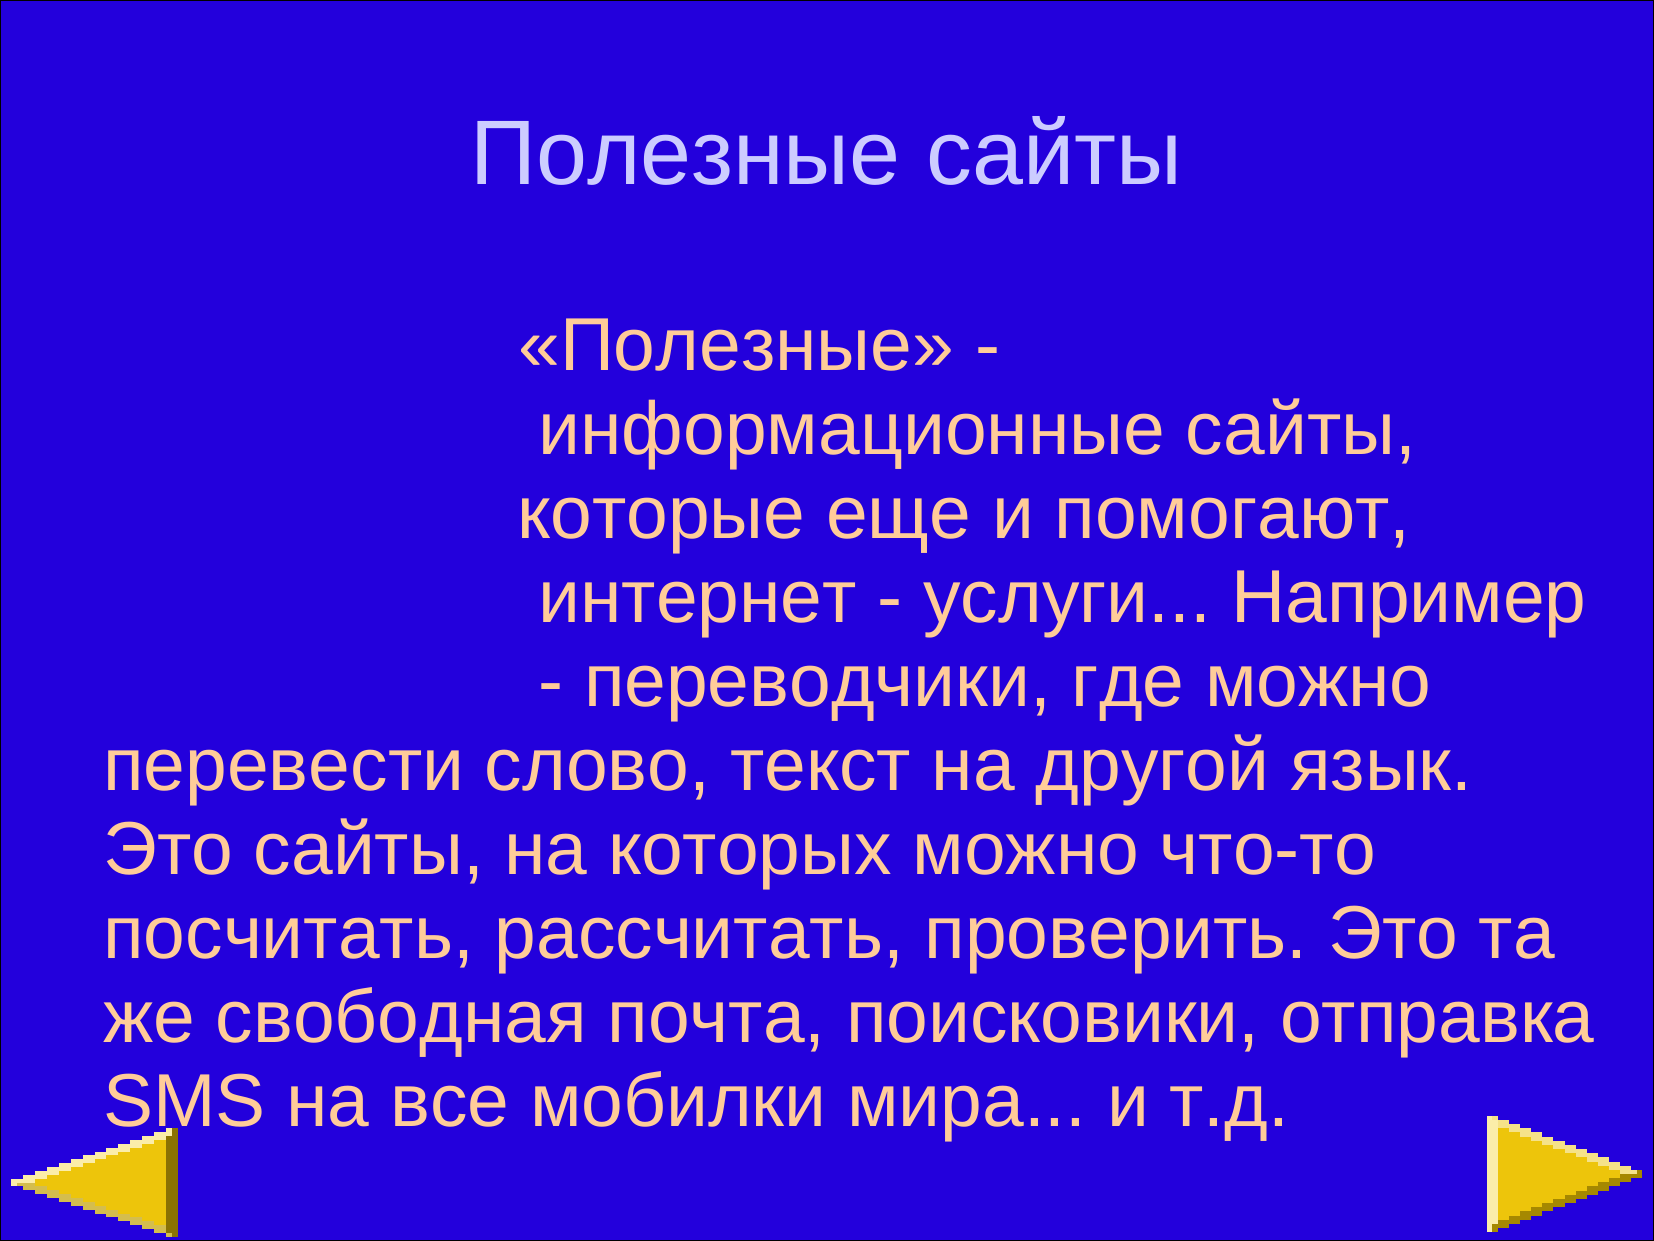

# Полезные сайты
 «Полезные» - информационные сайты, которые еще и помогают, интернет - услуги... Например - переводчики, где можно перевести слово, текст на другой язык. Это сайты, на которых можно что-то посчитать, рассчитать, проверить. Это та же свободная почта, поисковики, отправка SMS на все мобилки мира... и т.д.